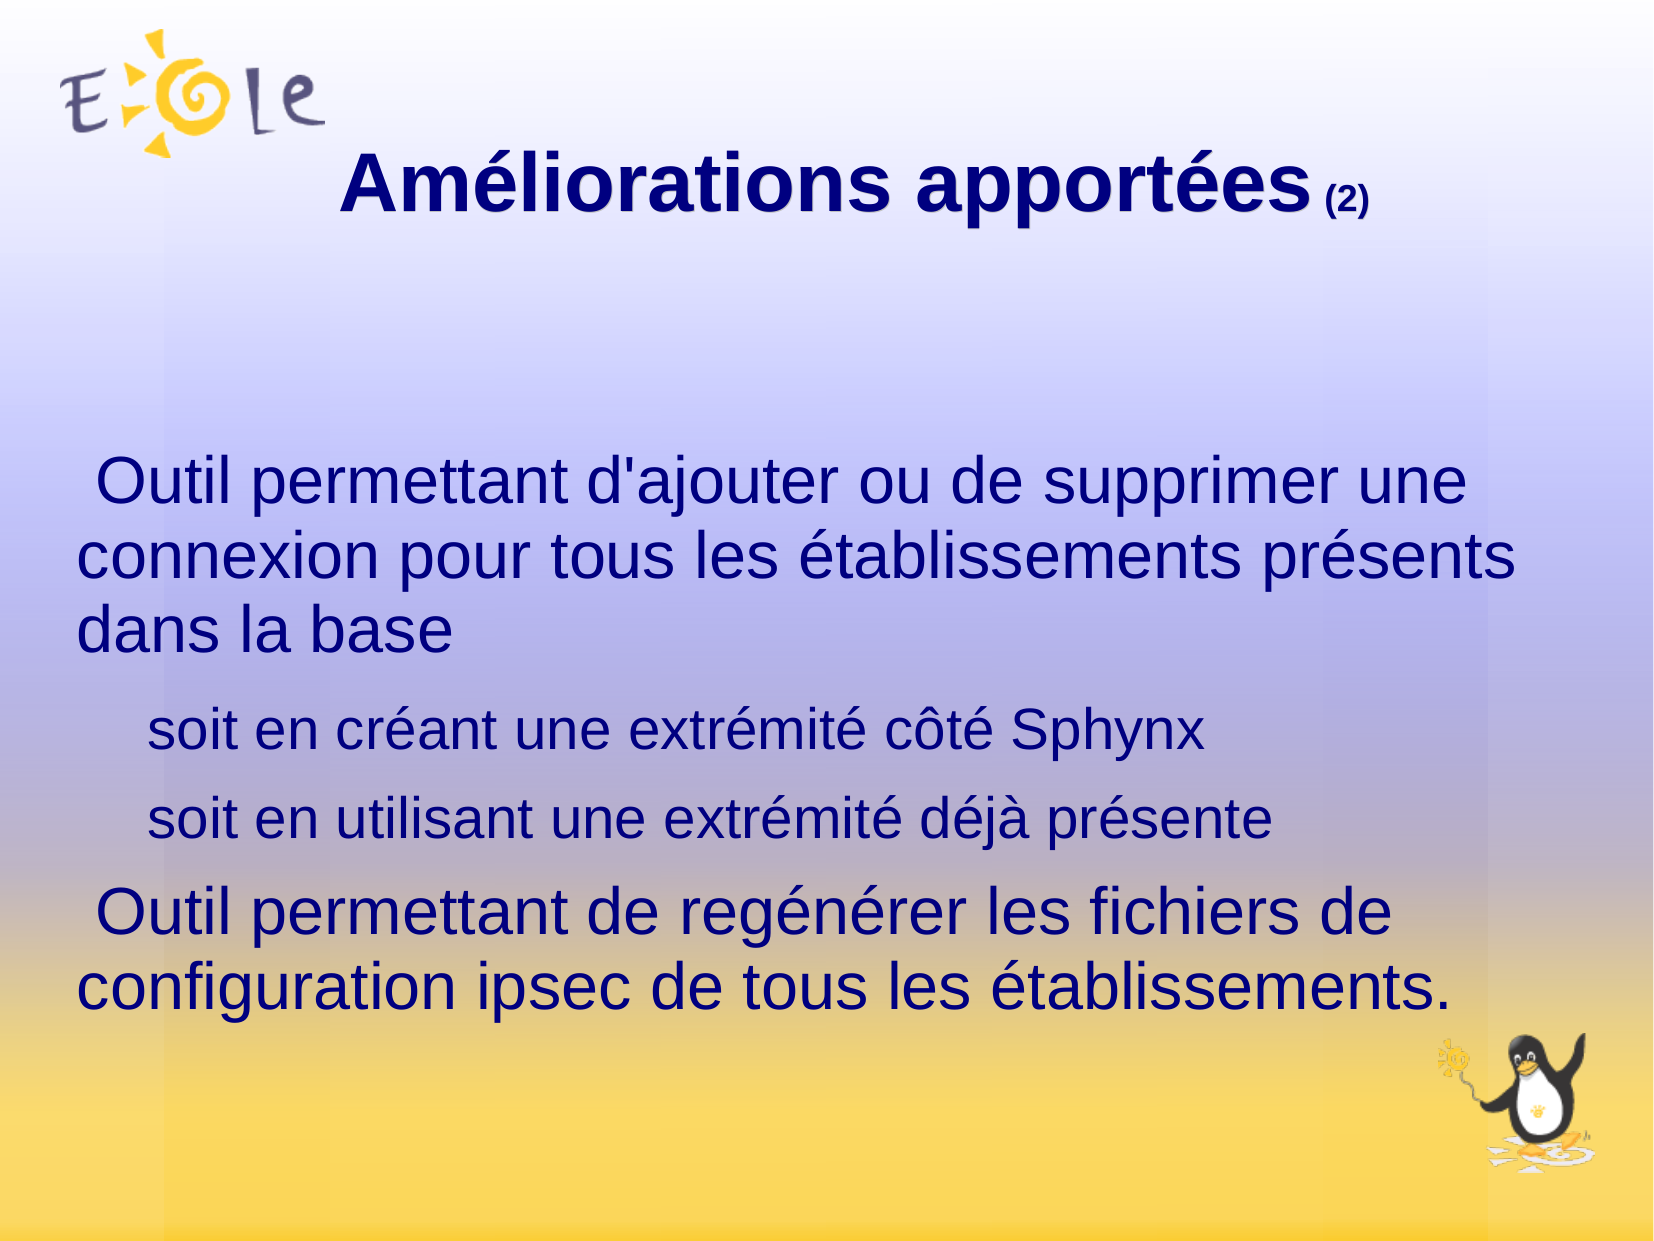

Améliorations apportées (2)
# Outil permettant d'ajouter ou de supprimer une connexion pour tous les établissements présents dans la base
soit en créant une extrémité côté Sphynx
soit en utilisant une extrémité déjà présente
 Outil permettant de regénérer les fichiers de configuration ipsec de tous les établissements.